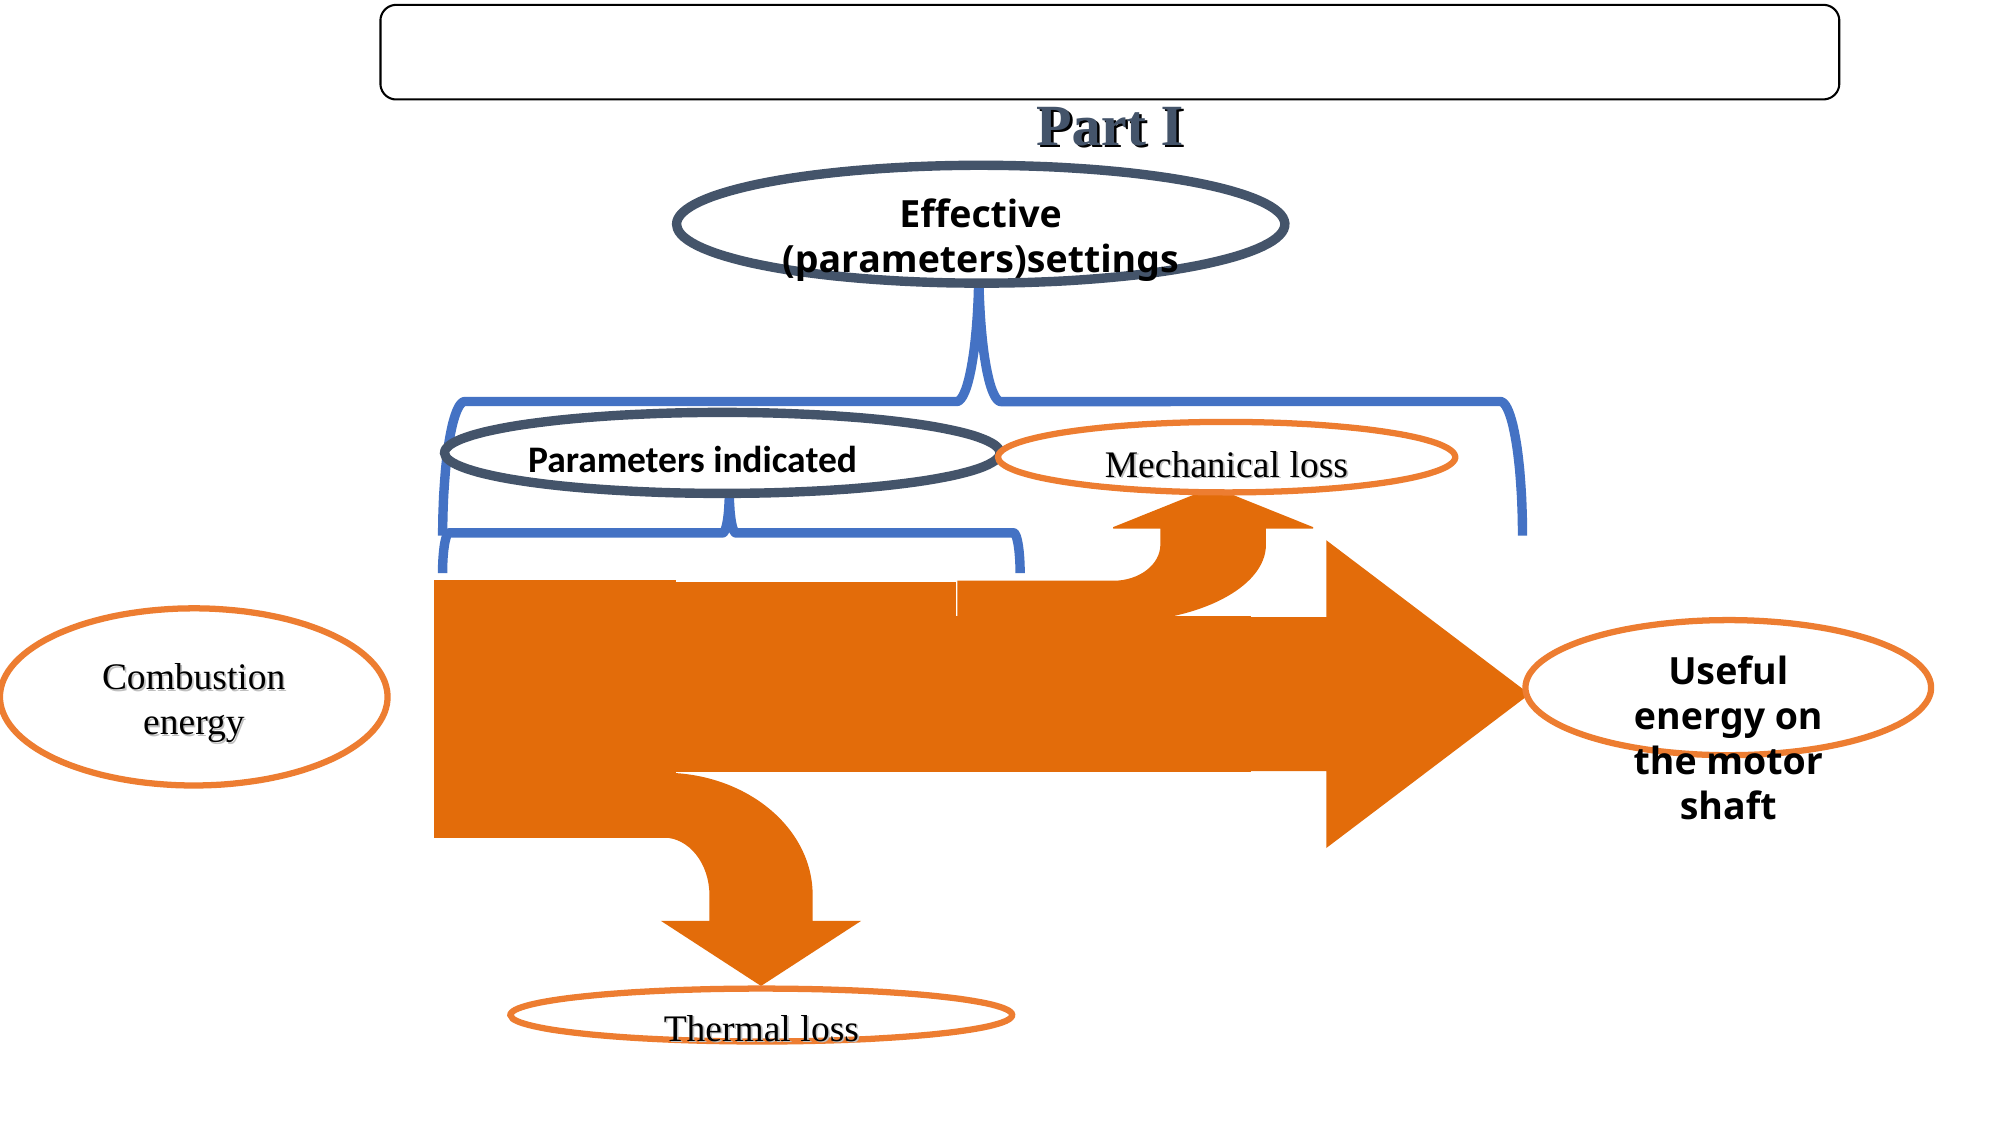

Part I
Effective (parameters)settings
Combustion energy
Useful energy on the motor shaft
Thermal loss
indicated
Mechanical loss
Parameters indicated